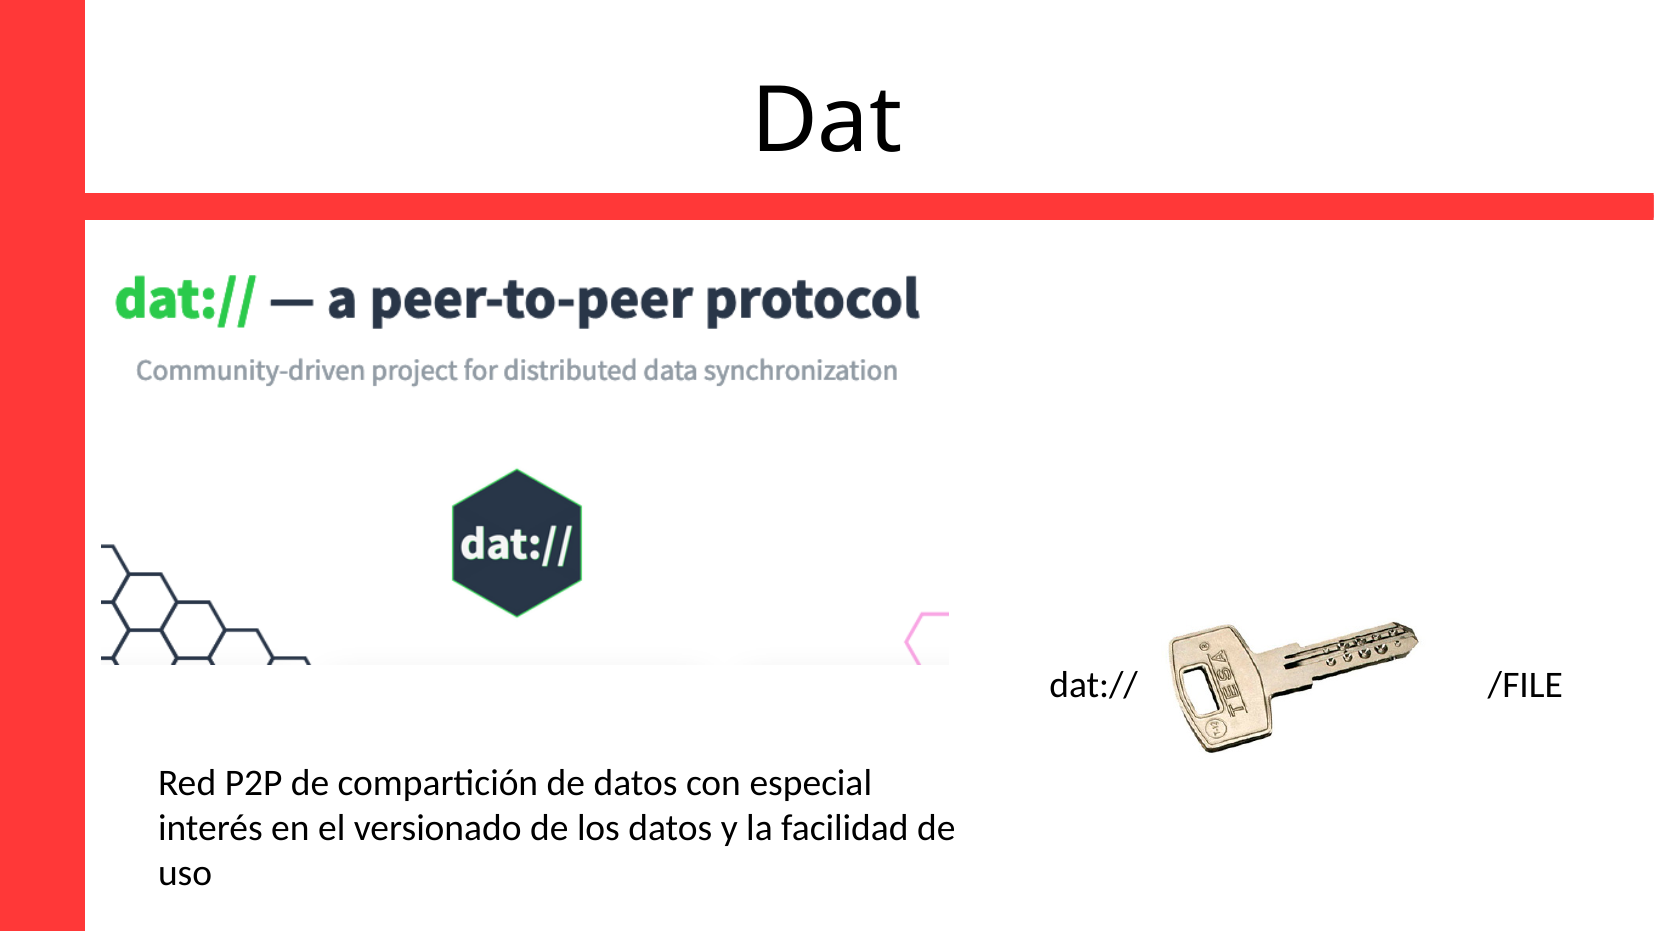

# Dat
/FILE
dat://
Red P2P de compartición de datos con especial interés en el versionado de los datos y la facilidad de uso